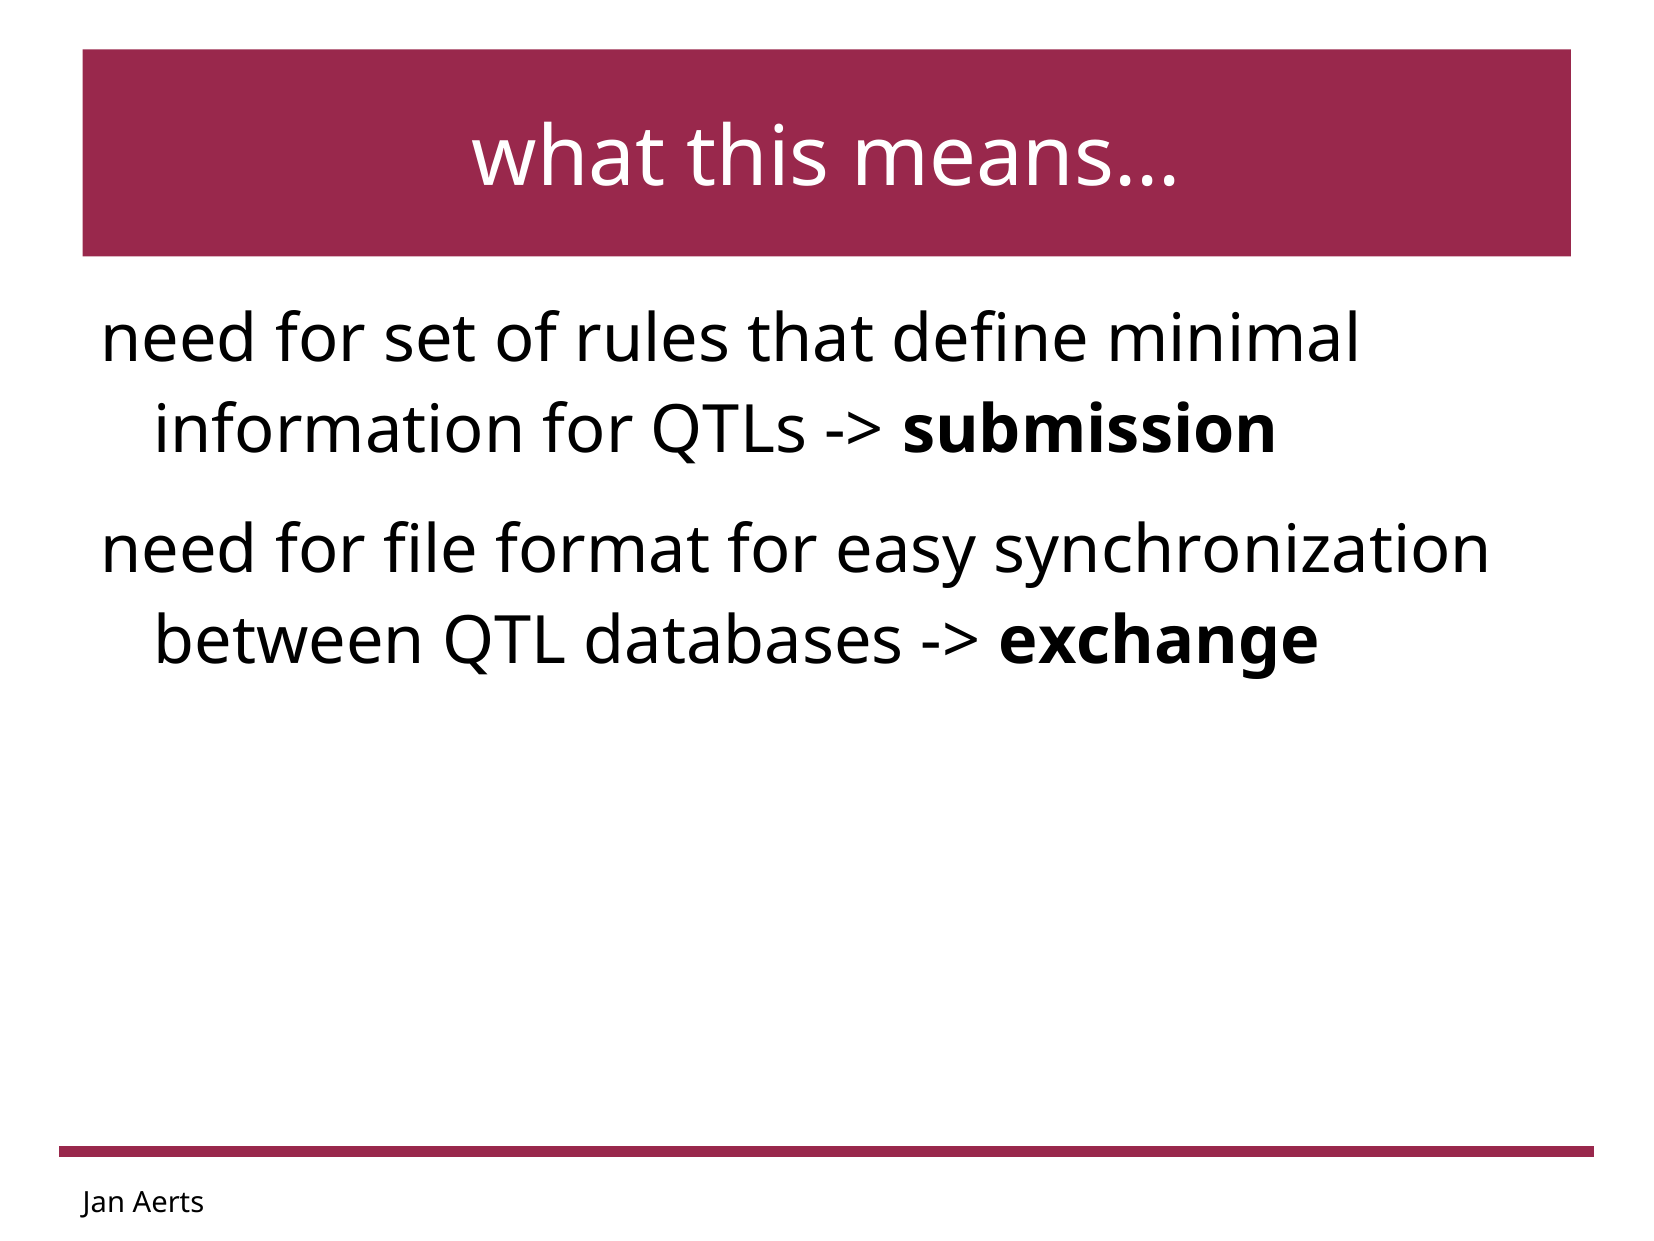

# what this means...
need for set of rules that define minimal information for QTLs -> submission
need for file format for easy synchronization between QTL databases -> exchange